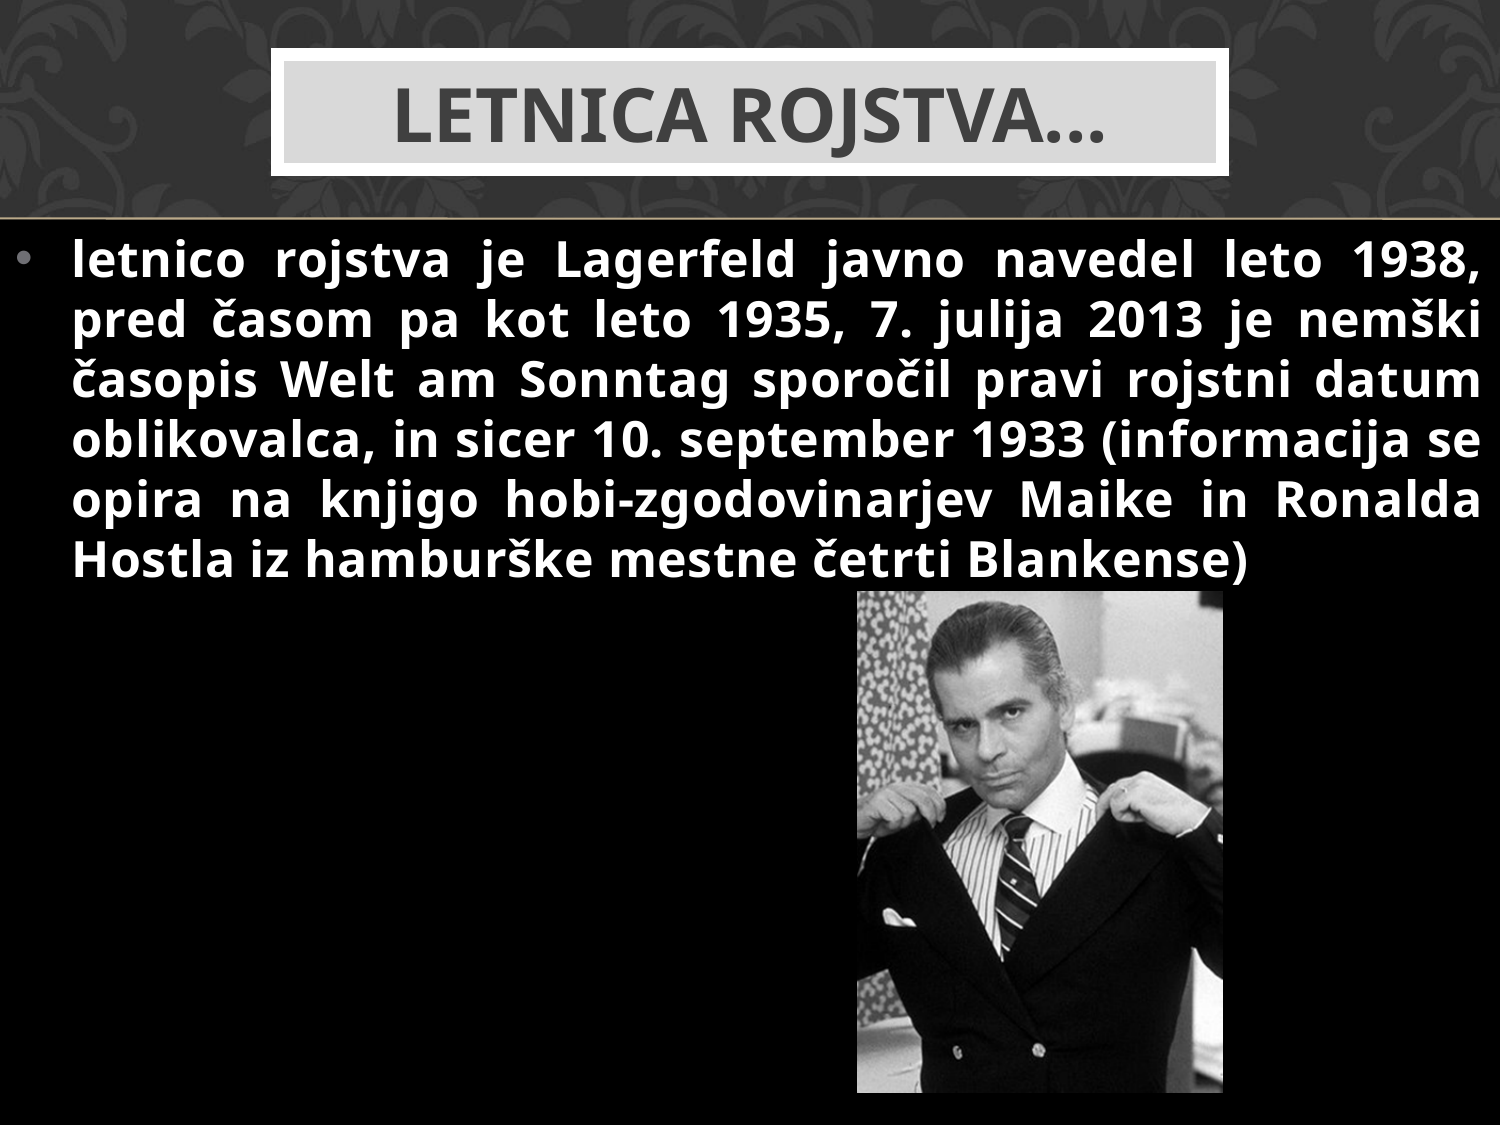

LETNICA ROJSTVA...
# letnico rojstva je Lagerfeld javno navedel leto 1938, pred časom pa kot leto 1935, 7. julija 2013 je nemški časopis Welt am Sonntag sporočil pravi rojstni datum oblikovalca, in sicer 10. september 1933 (informacija se opira na knjigo hobi-zgodovinarjev Maike in Ronalda Hostla iz hamburške mestne četrti Blankense)